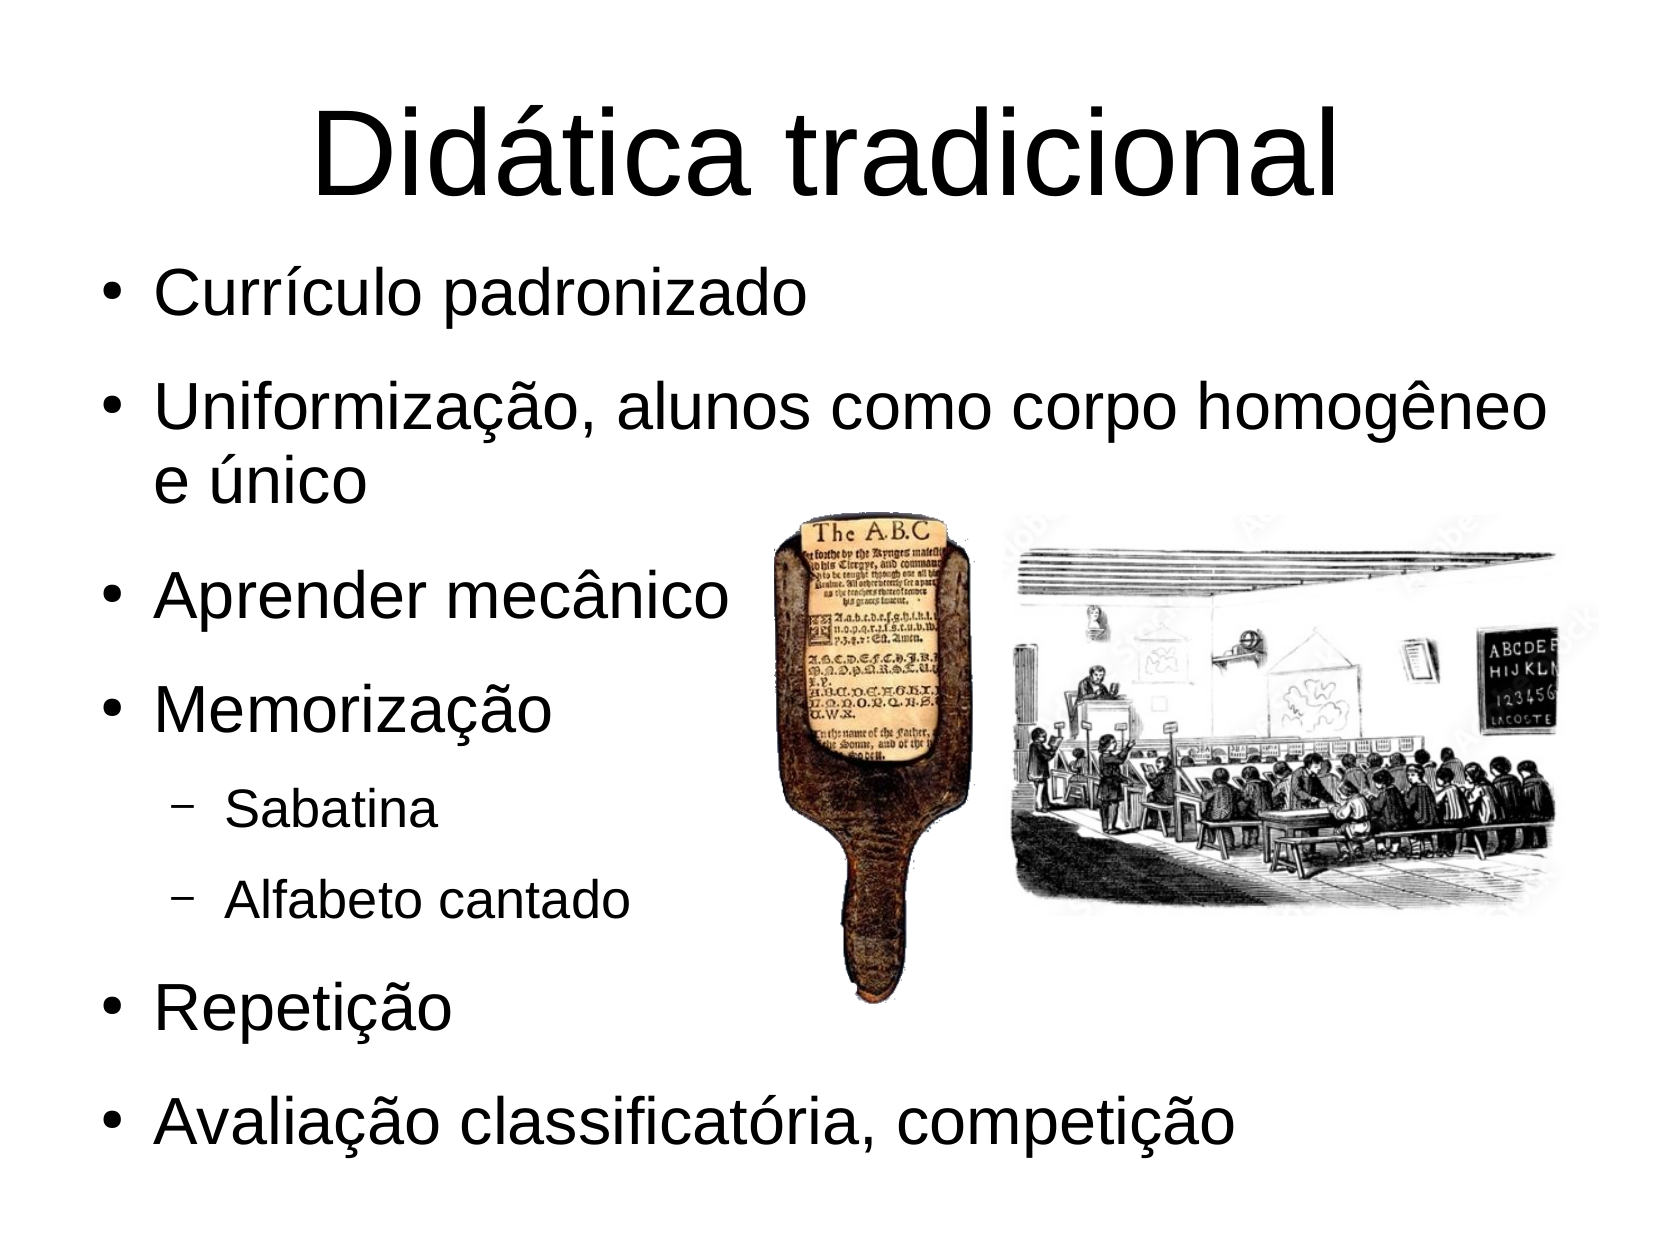

# Didática tradicional
Currículo padronizado
Uniformização, alunos como corpo homogêneo e único
Aprender mecânico
Memorização
Sabatina
Alfabeto cantado
Repetição
Avaliação classificatória, competição